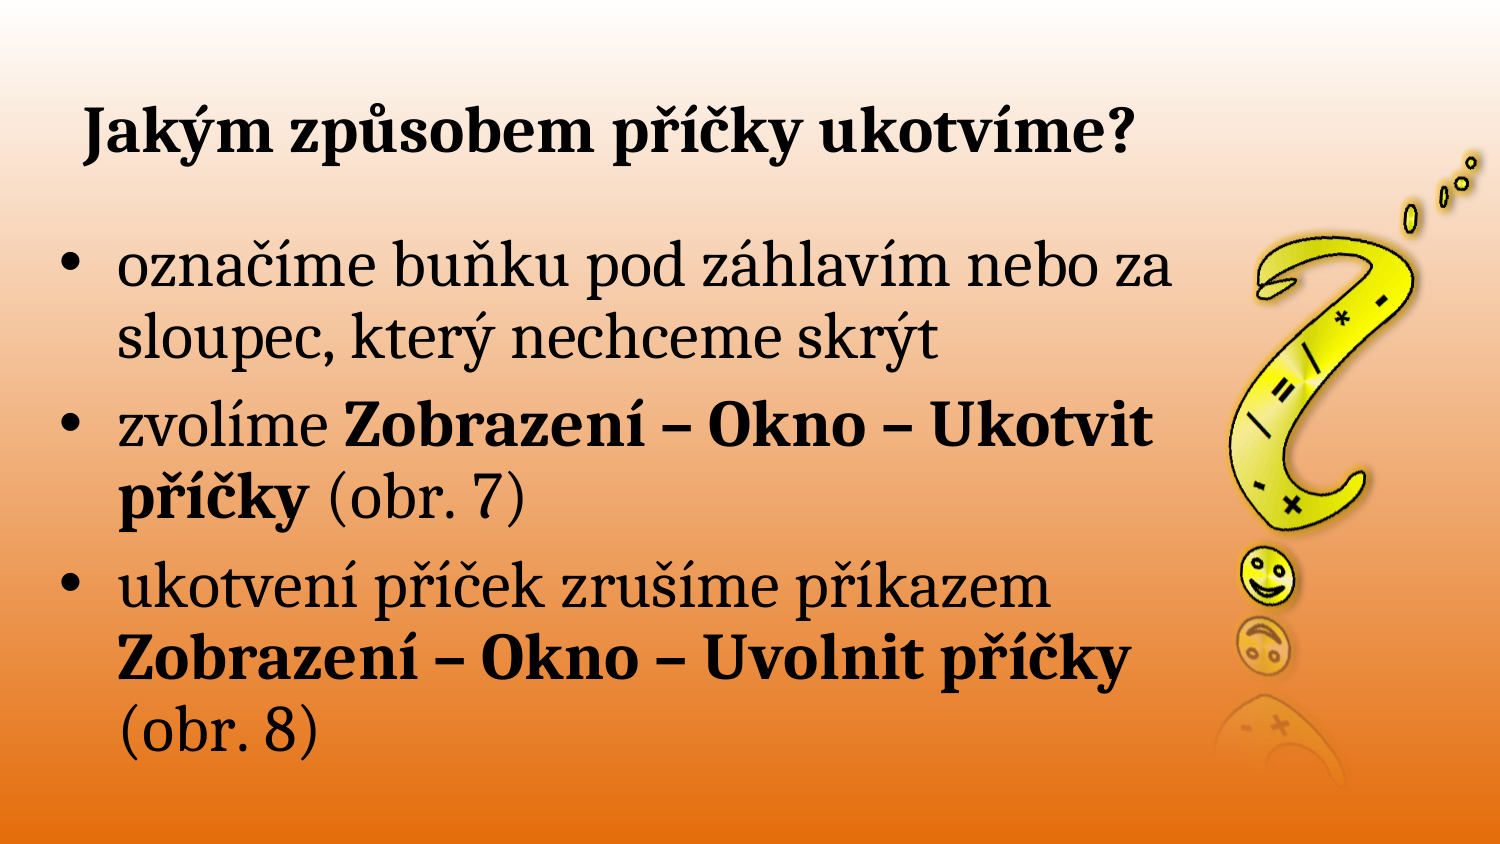

# Jakým způsobem příčky ukotvíme?
označíme buňku pod záhlavím nebo za sloupec, který nechceme skrýt
zvolíme Zobrazení – Okno – Ukotvit příčky (obr. 7)
ukotvení příček zrušíme příkazem Zobrazení – Okno – Uvolnit příčky (obr. 8)